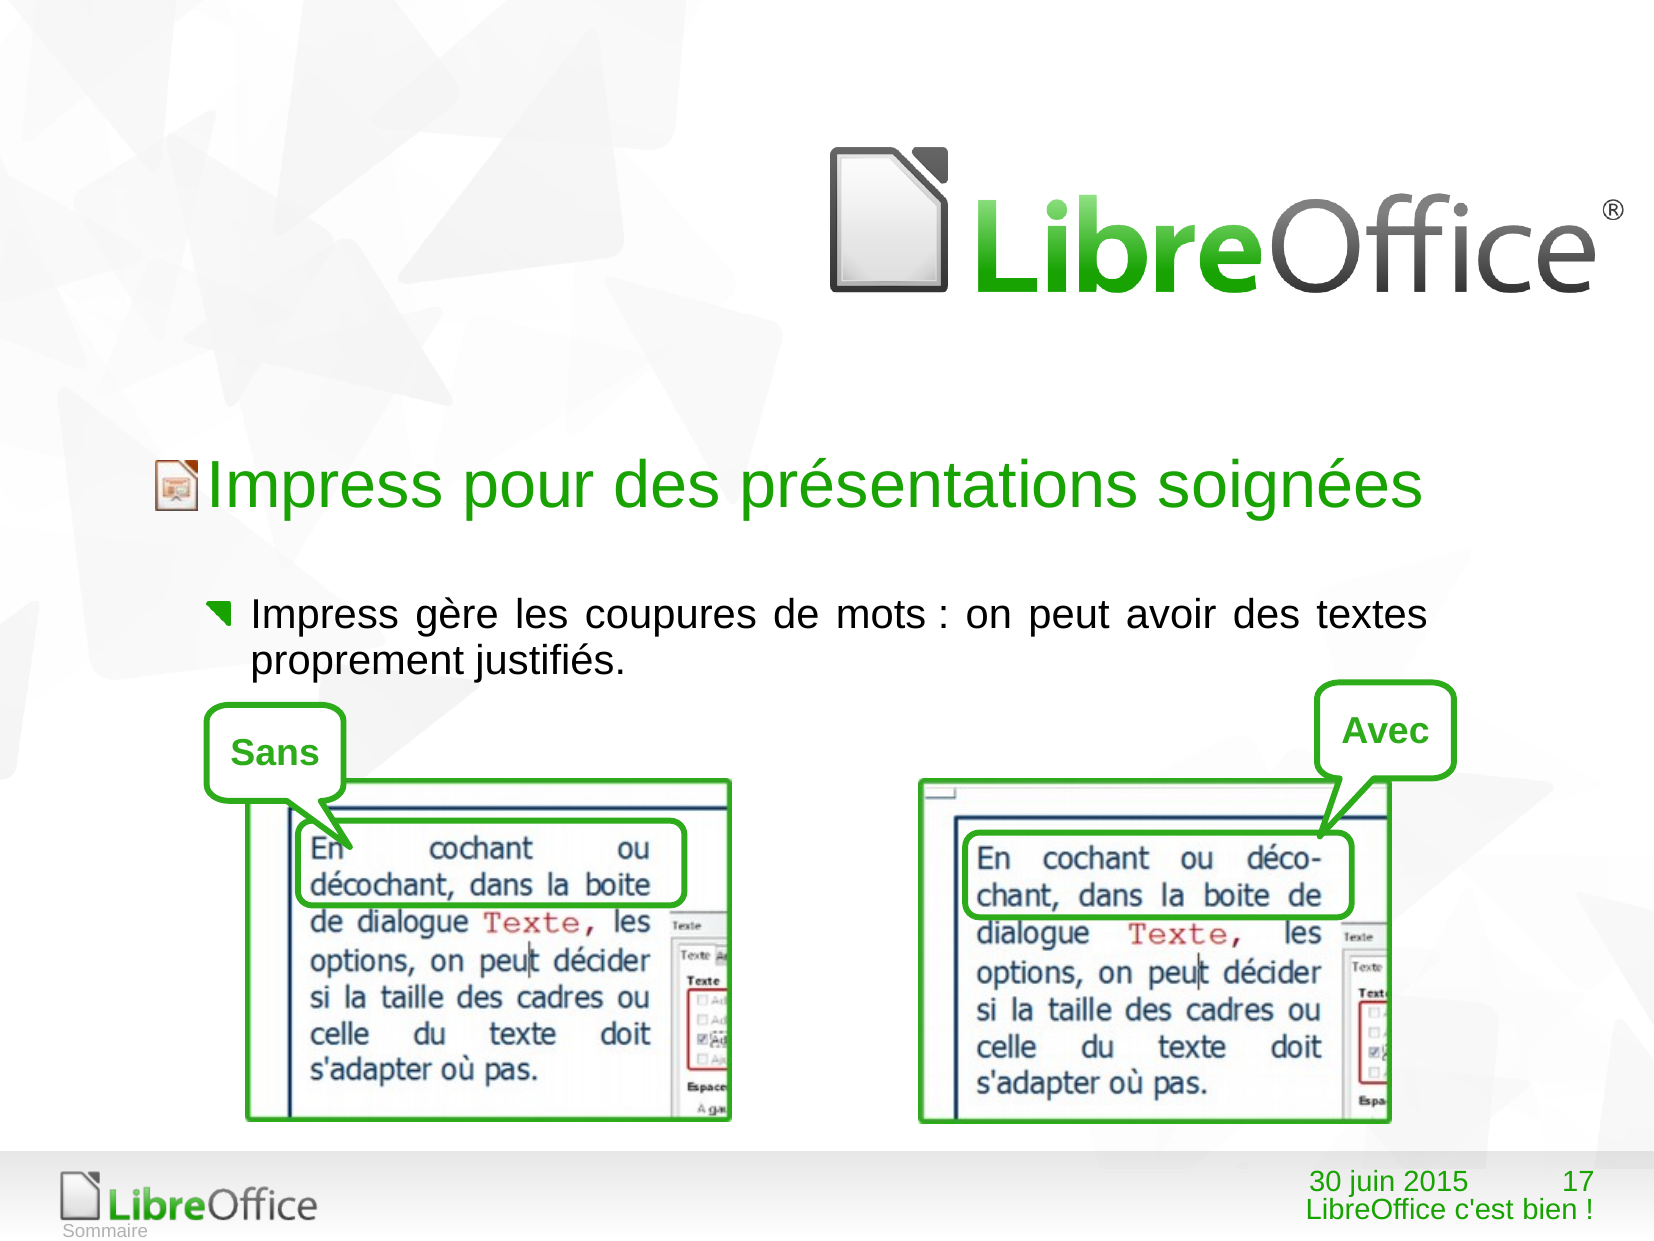

# Impress pour des présentations soignées
Impress gère les coupures de mots : on peut avoir des textes proprement justifiés.
Avec
Sans
30 juin 2015
17
LibreOffice c'est bien !